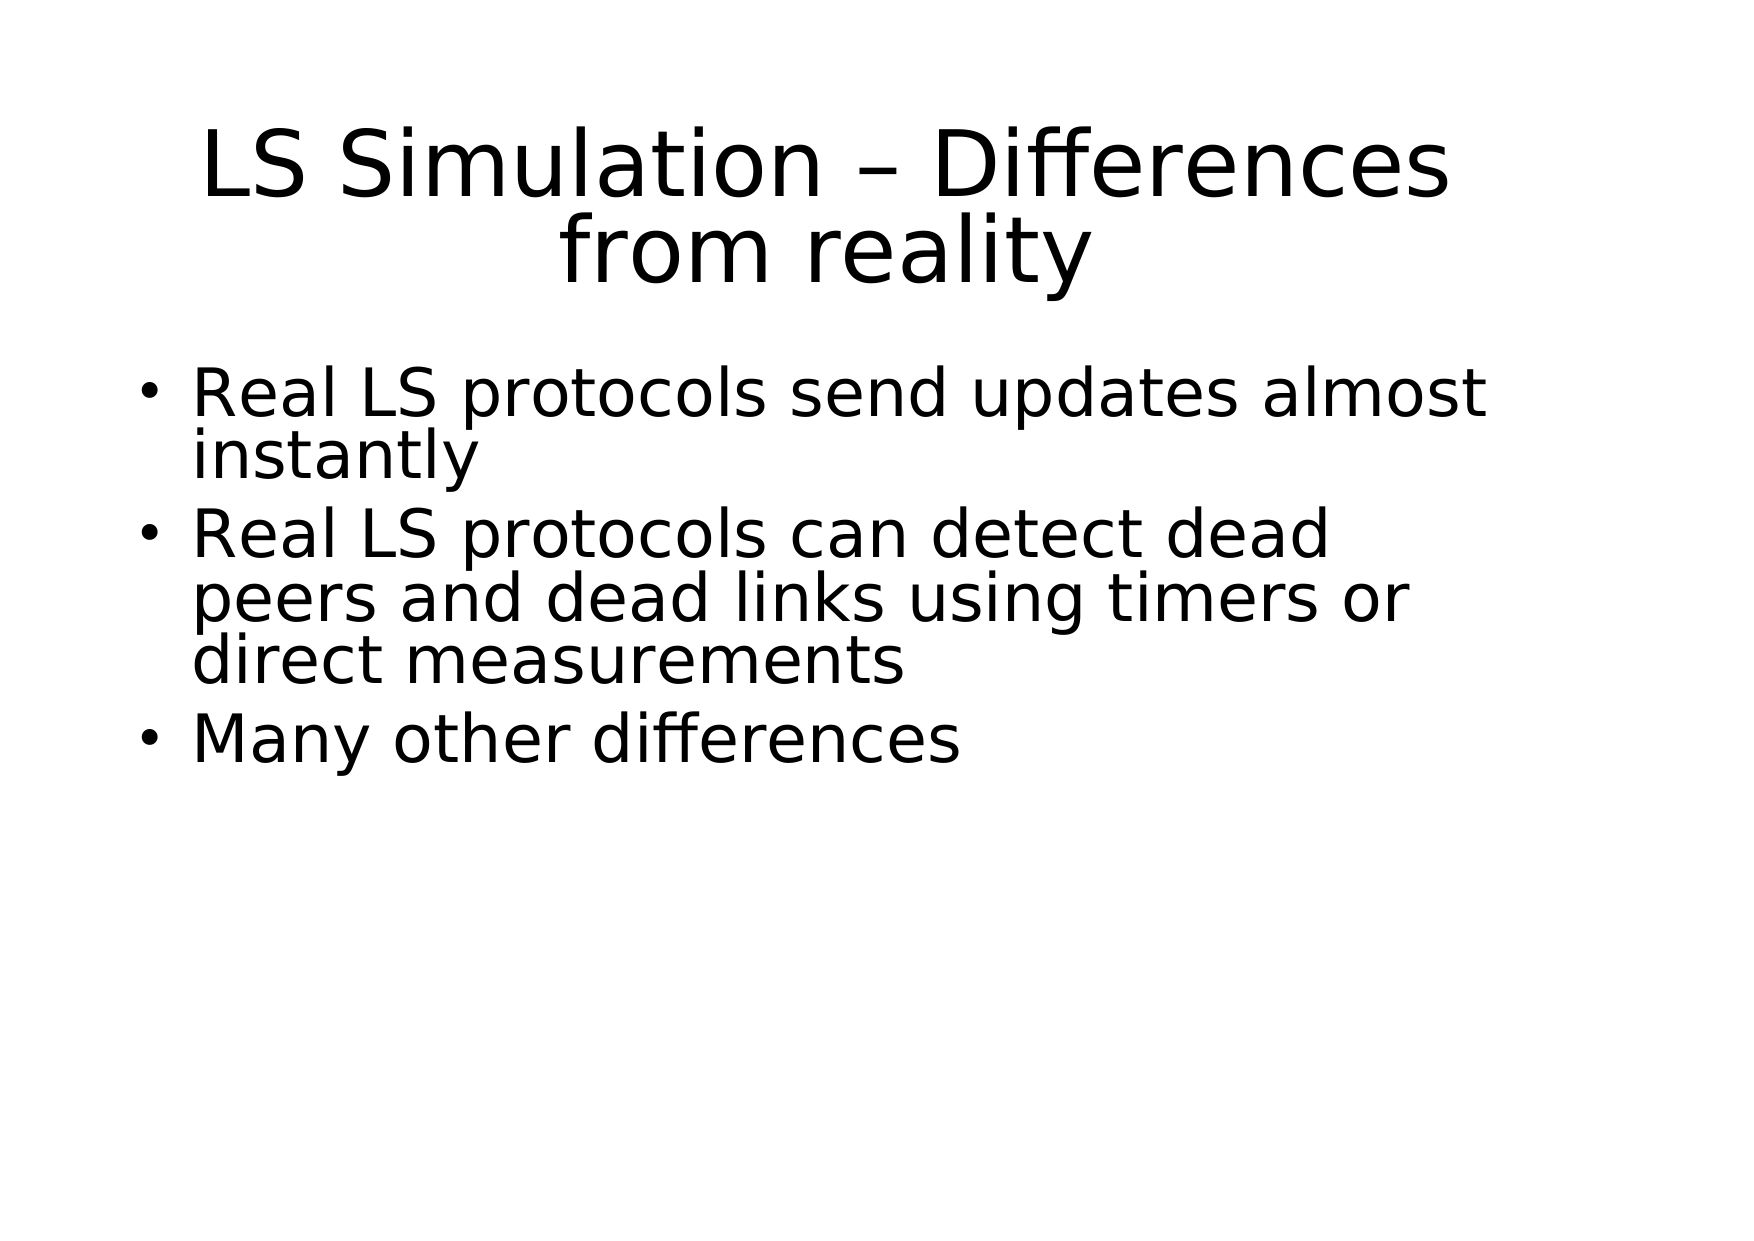

LS Simulation – Differences from reality
# Real LS protocols send updates almost instantly
Real LS protocols can detect dead peers and dead links using timers or direct measurements
Many other differences